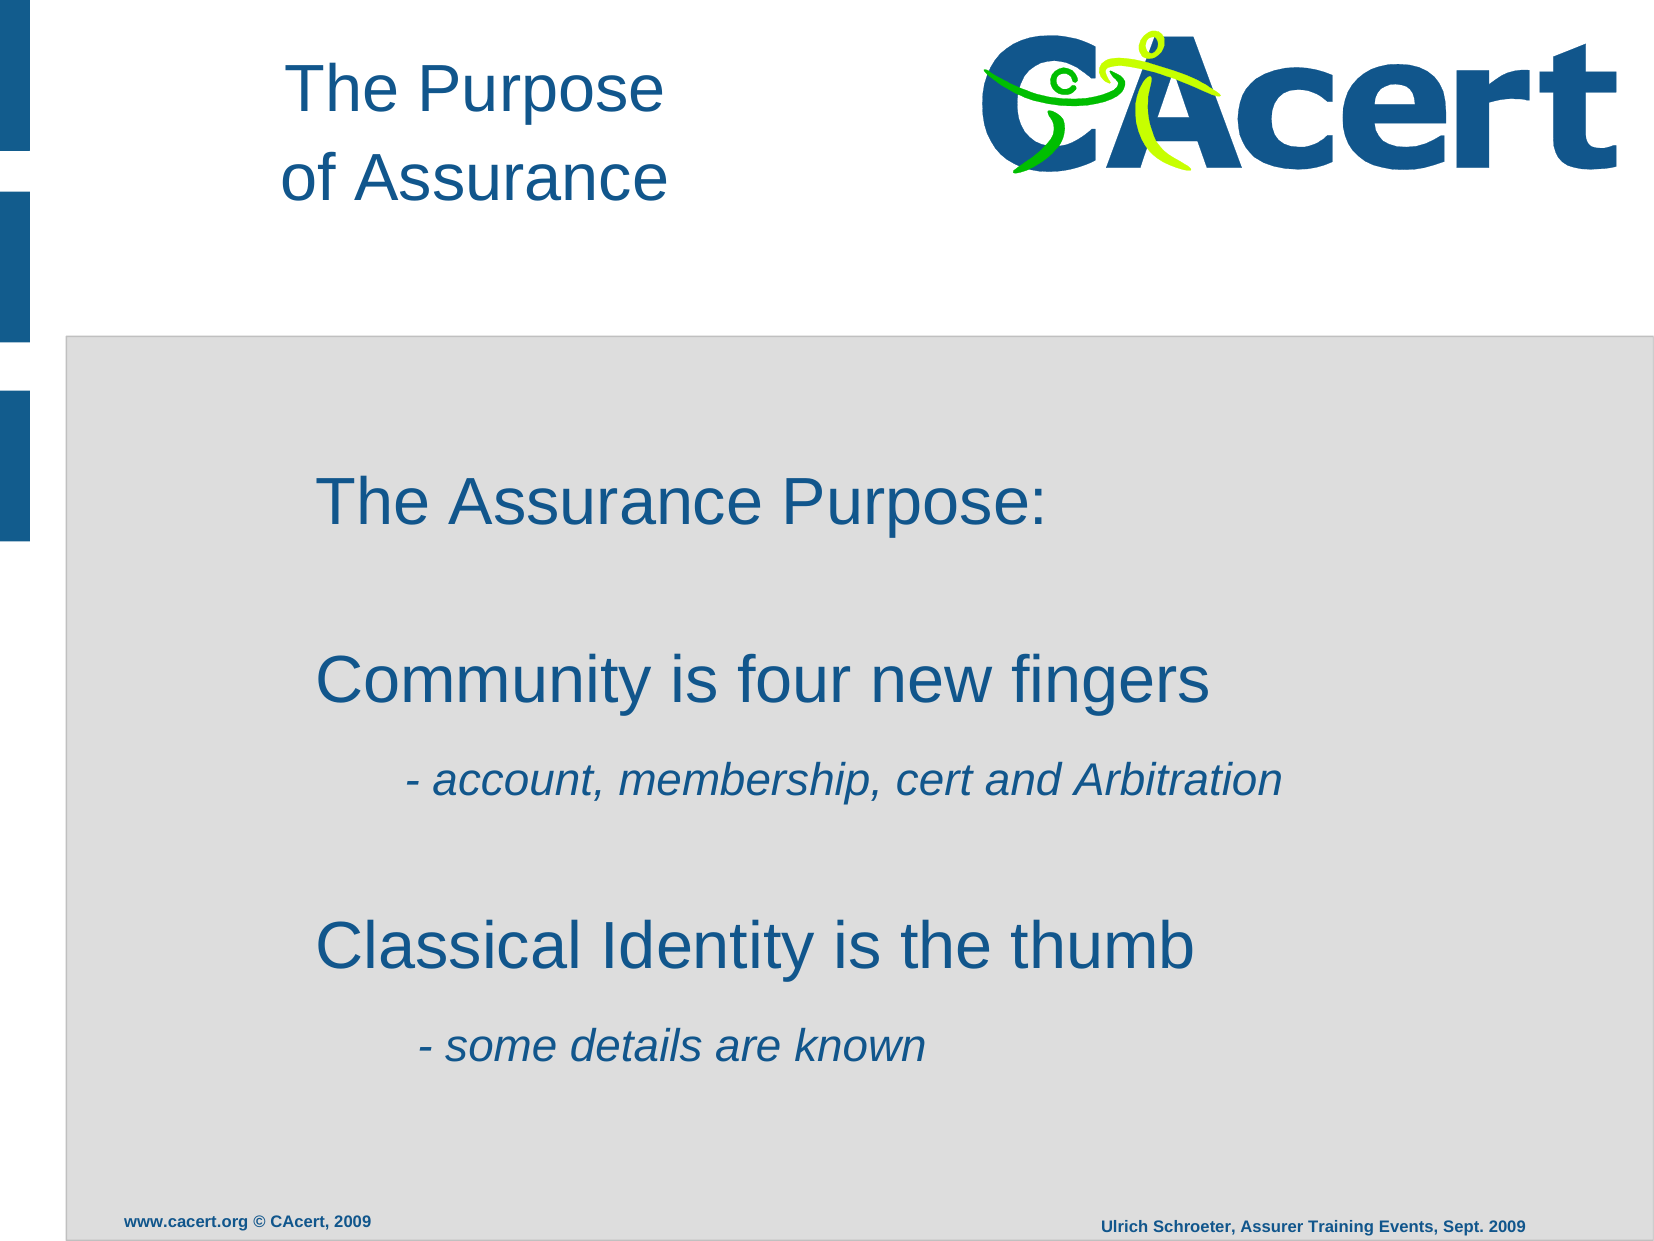

The Purpose
of Assurance
The Assurance Purpose:
Community is four new fingers
 - account, membership, cert and Arbitration
Classical Identity is the thumb
 - some details are known